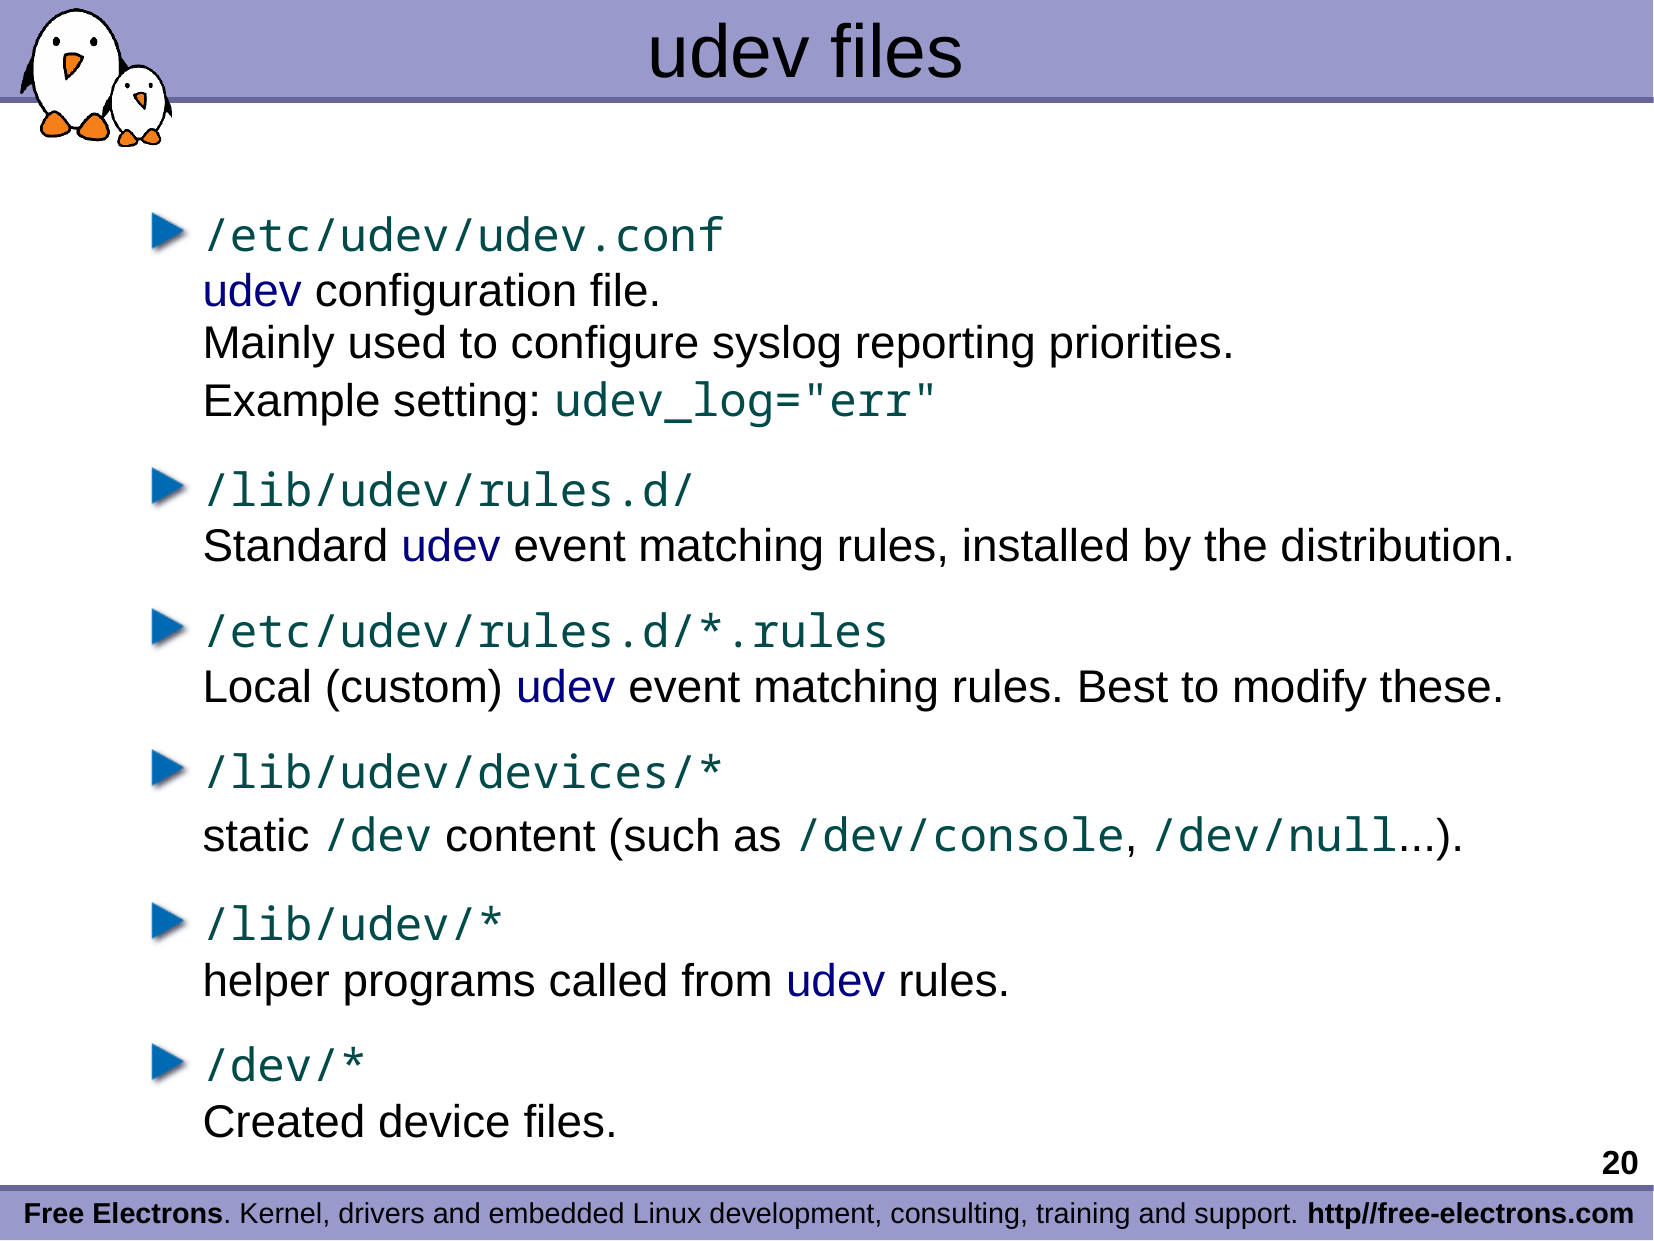

# udev files
/etc/udev/udev.conf
udev configuration file.
Mainly used to configure syslog reporting priorities.
Example setting: udev_log="err"
/lib/udev/rules.d/
Standard udev event matching rules, installed by the distribution.
/etc/udev/rules.d/*.rules
Local (custom) udev event matching rules. Best to modify these.
/lib/udev/devices/*
static /dev content (such as /dev/console, /dev/null...).
/lib/udev/*
helper programs called from udev rules.
/dev/*
Created device files.